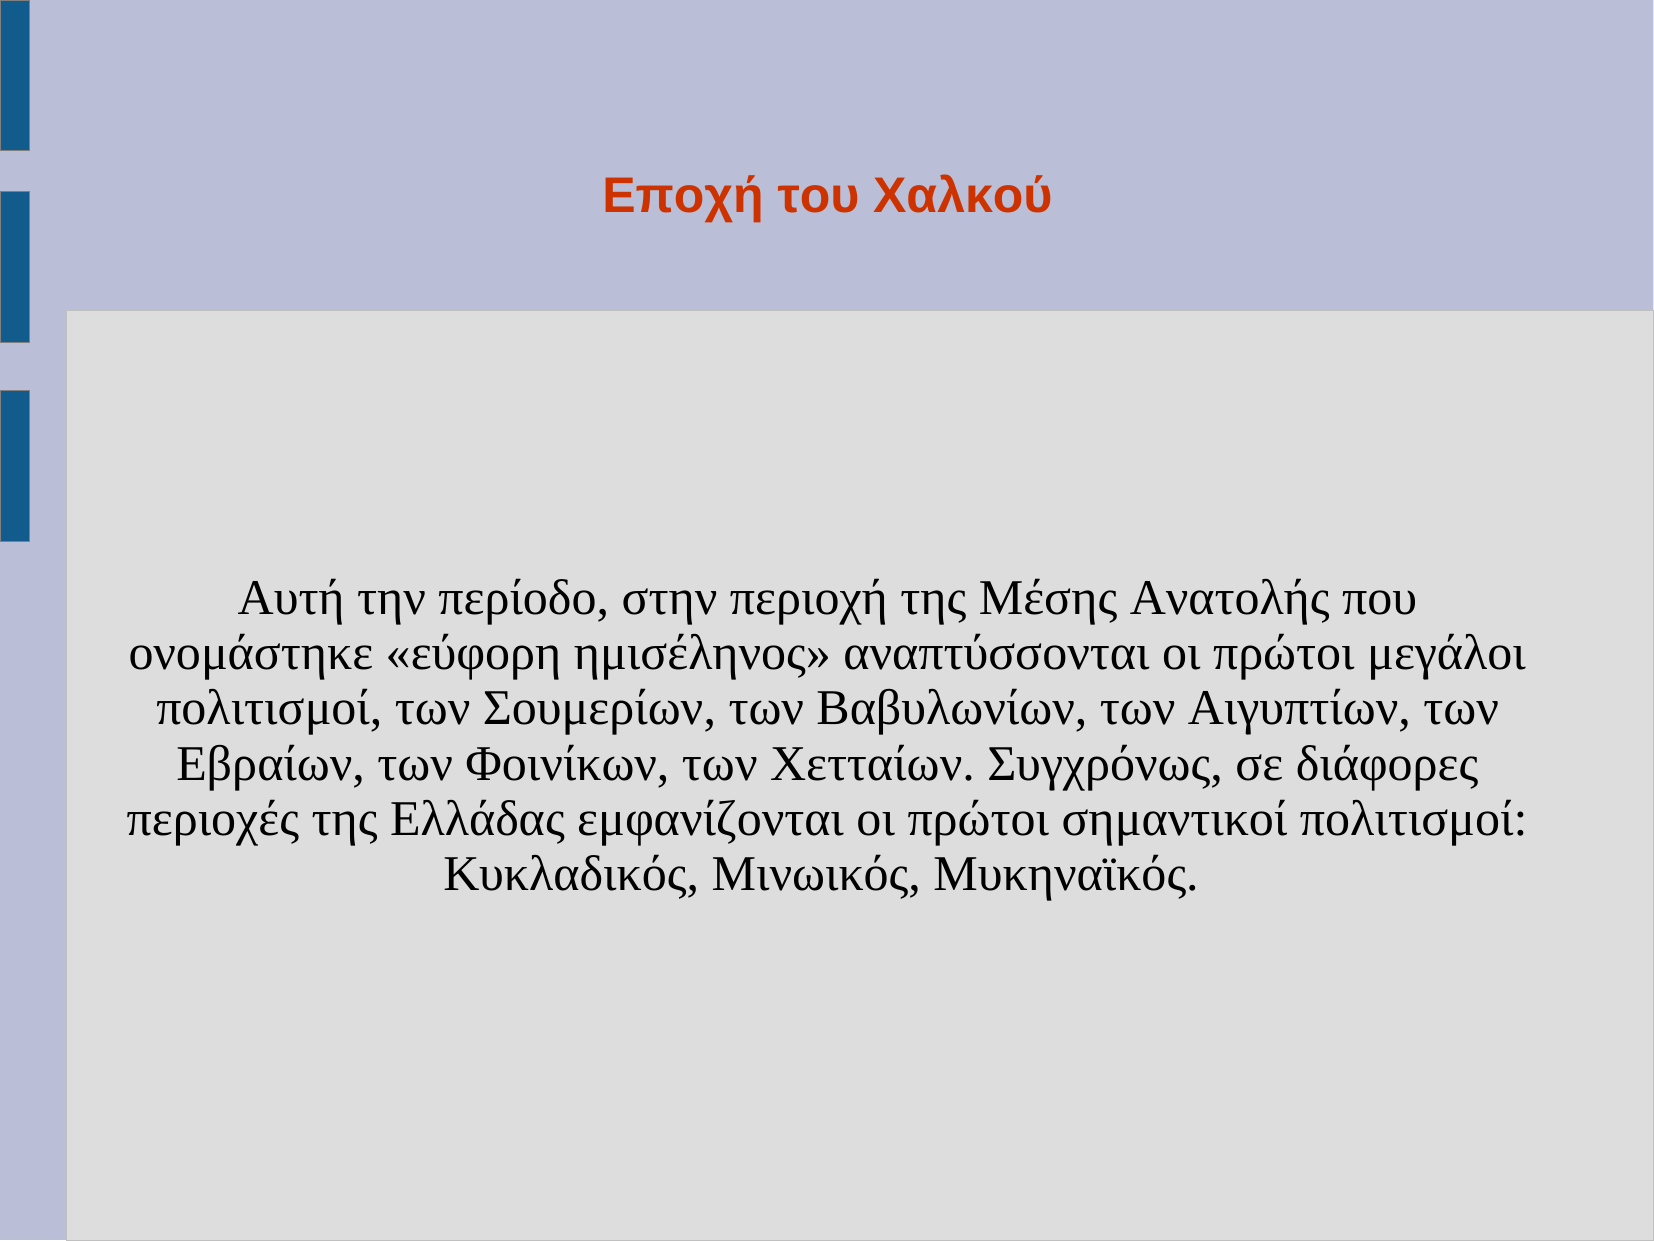

# Εποχή του Χαλκού
Αυτή την περίοδο, στην περιοχή της Μέσης Ανατολής που ονομάστηκε «εύφορη ημισέληνος» αναπτύσσονται οι πρώτοι μεγάλοι πολιτισμοί, των Σουμερίων, των Βαβυλωνίων, των Αιγυπτίων, των Εβραίων, των Φοινίκων, των Χετταίων. Συγχρόνως, σε διάφορες περιοχές της Ελλάδας εμφανίζονται οι πρώτοι σημαντικοί πολιτισμοί: Κυκλαδικός, Μινωικός, Μυκηναϊκός.